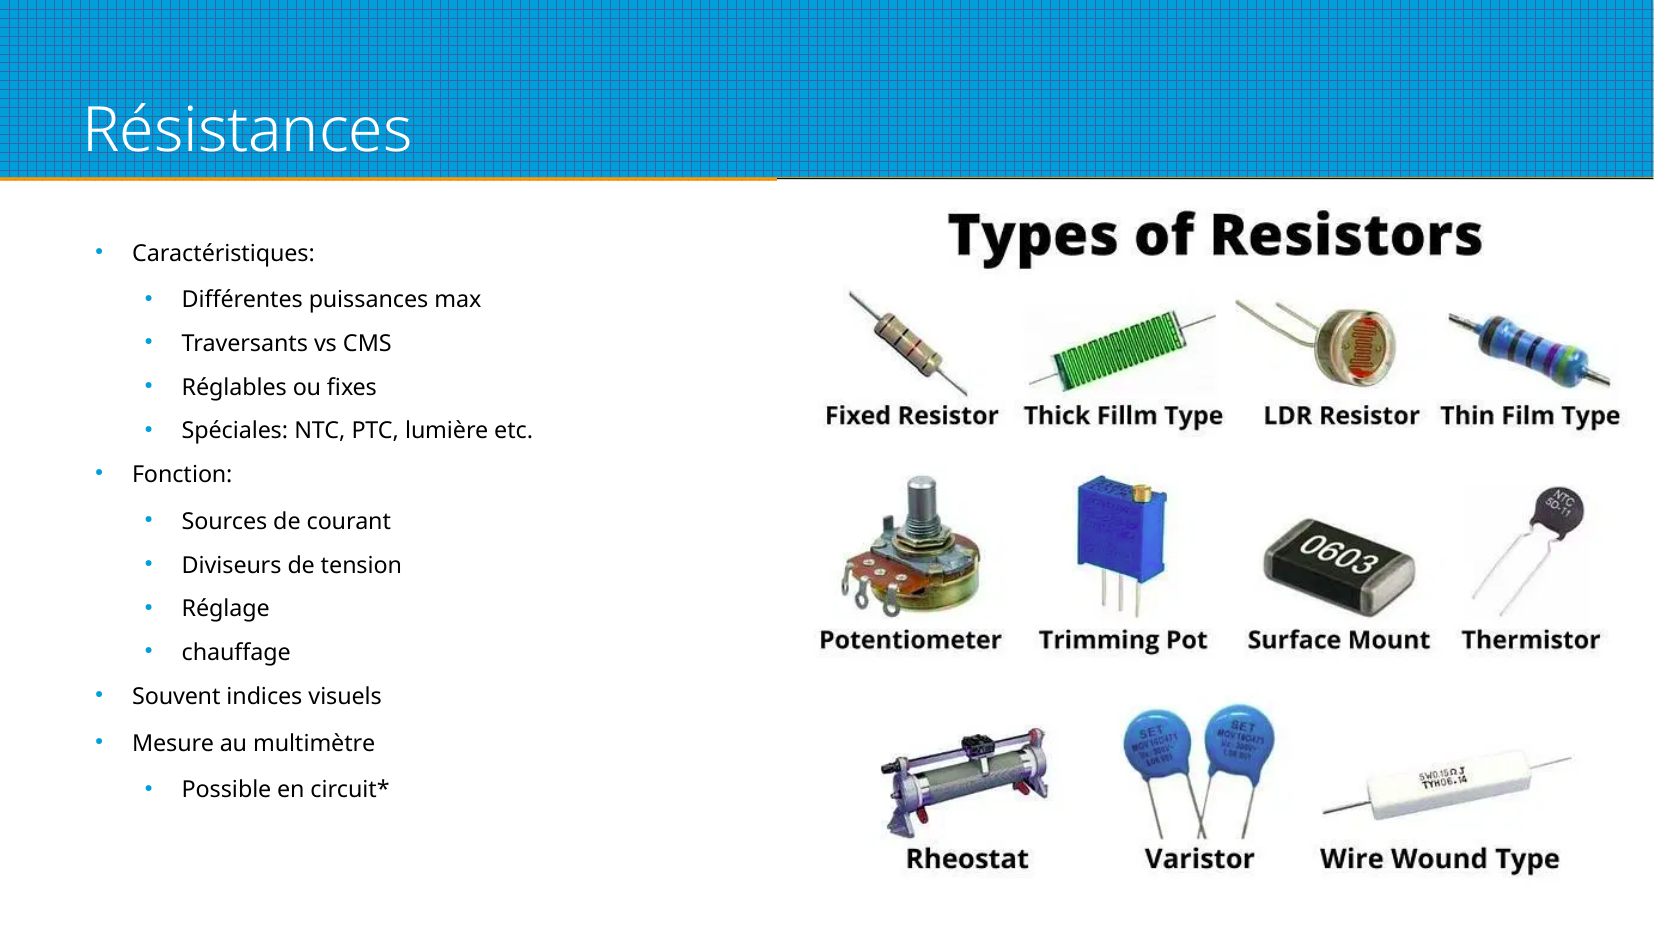

# Résistances
Caractéristiques:
Différentes puissances max
Traversants vs CMS
Réglables ou fixes
Spéciales: NTC, PTC, lumière etc.
Fonction:
Sources de courant
Diviseurs de tension
Réglage
chauffage
Souvent indices visuels
Mesure au multimètre
Possible en circuit*